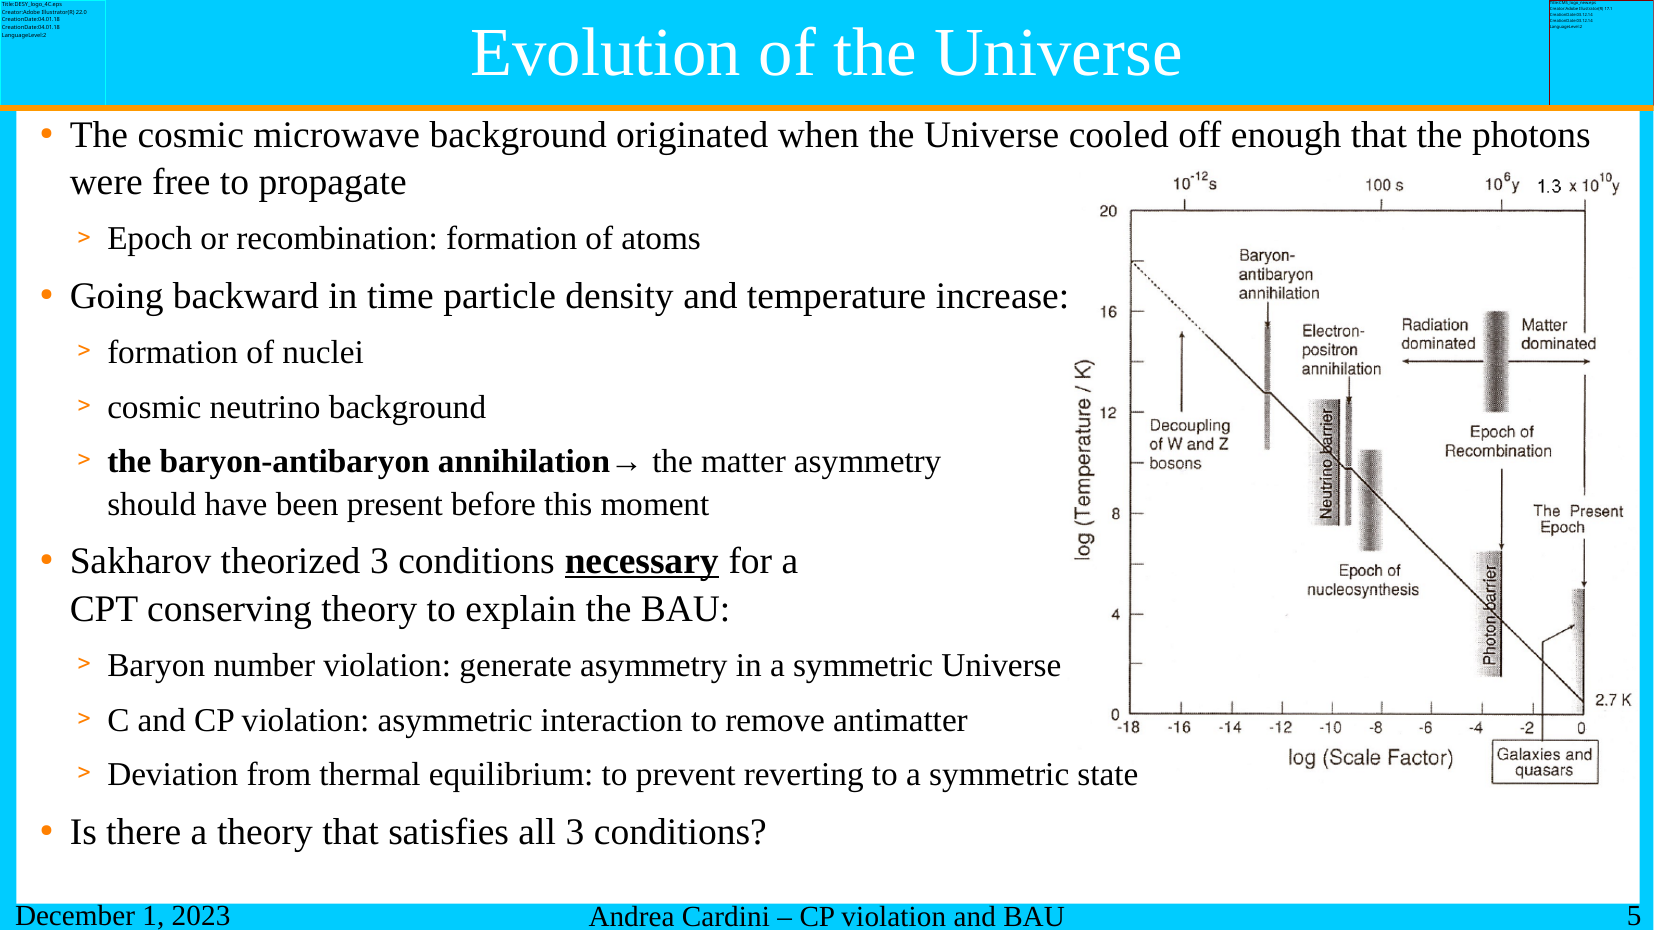

# Evolution of the Universe
The cosmic microwave background originated when the Universe cooled off enough that the photons were free to propagate
Epoch or recombination: formation of atoms
Going backward in time particle density and temperature increase:
formation of nuclei
cosmic neutrino background
the baryon-antibaryon annihilation→ the matter asymmetry
should have been present before this moment
Sakharov theorized 3 conditions necessary for a
CPT conserving theory to explain the BAU:
Baryon number violation: generate asymmetry in a symmetric Universe
C and CP violation: asymmetric interaction to remove antimatter
Deviation from thermal equilibrium: to prevent reverting to a symmetric state
Is there a theory that satisfies all 3 conditions?
5